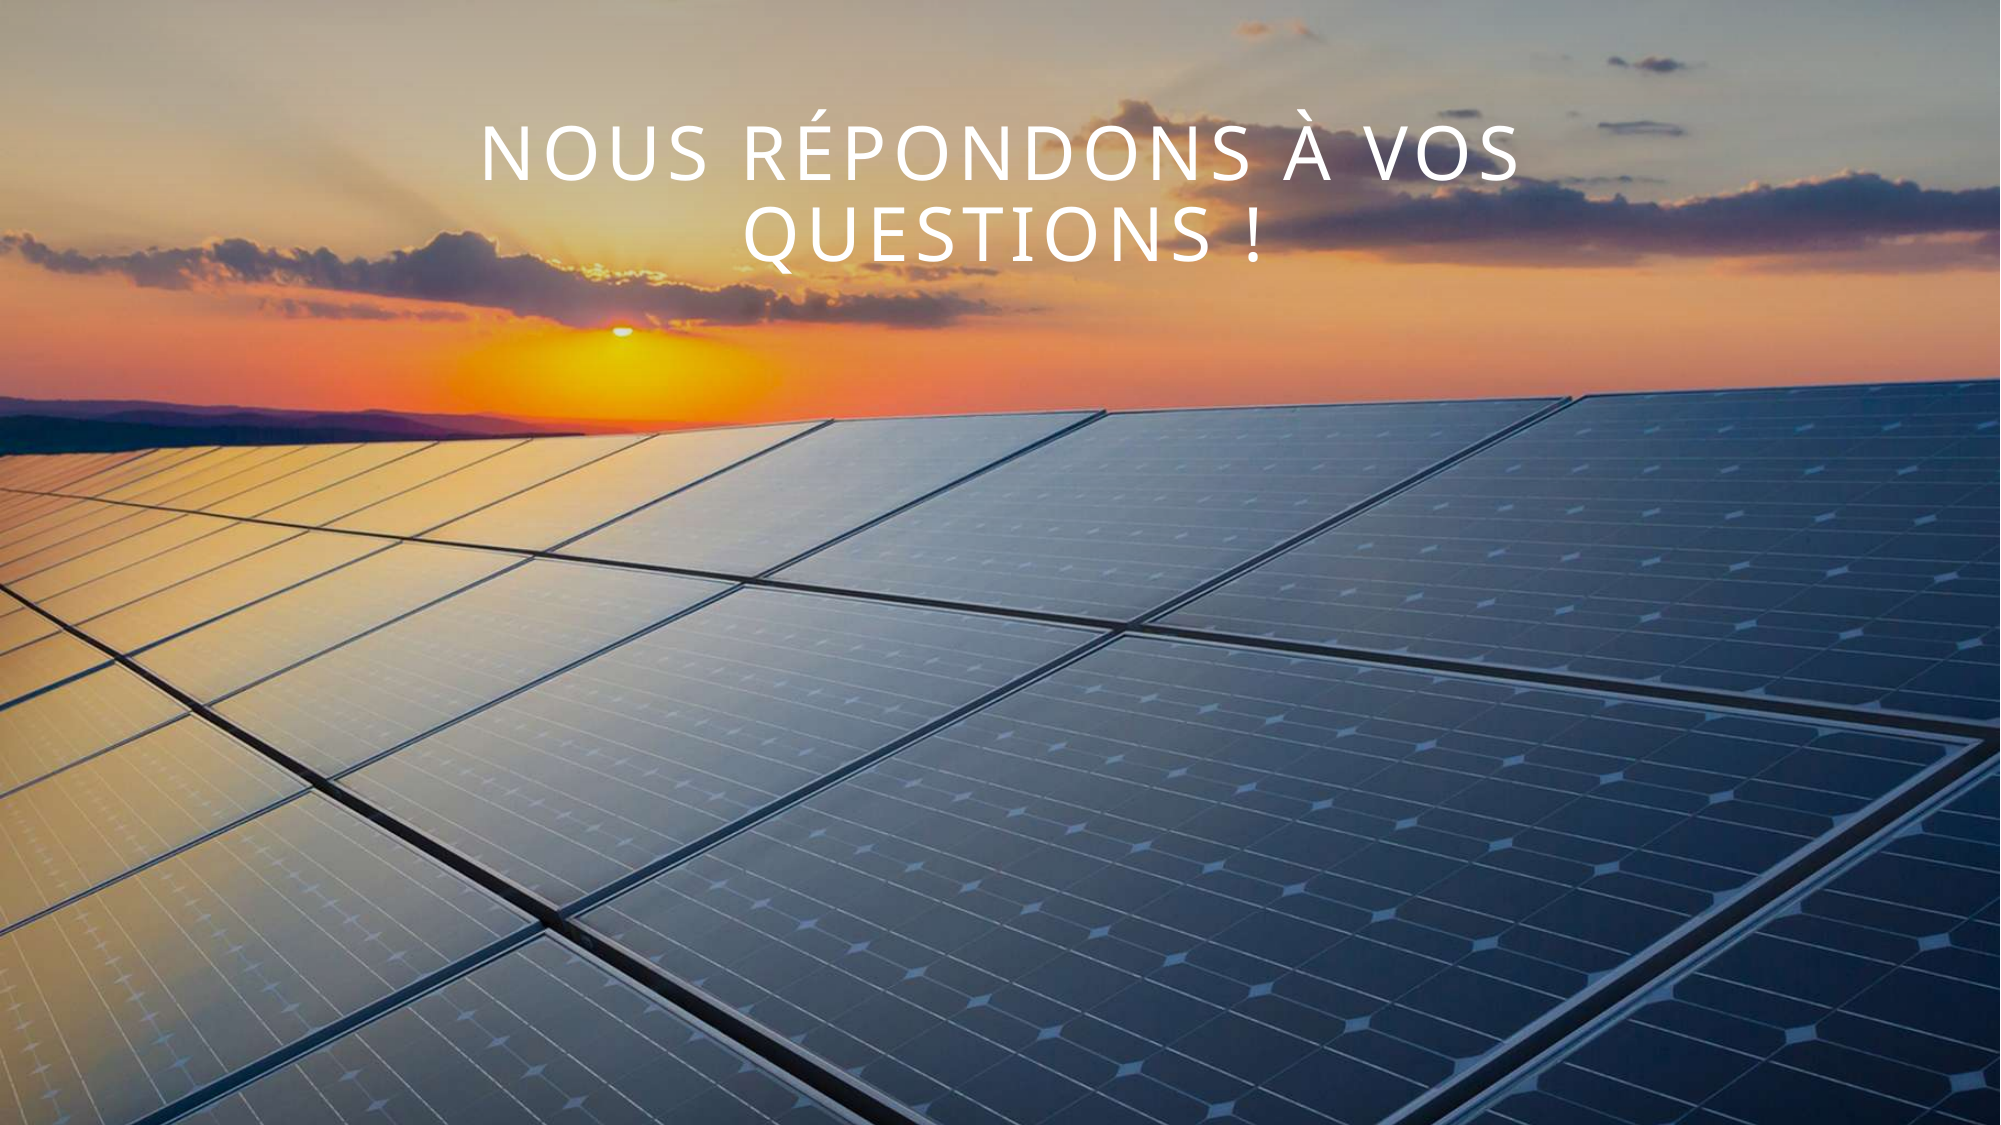

# Nous répondons à vos questions !